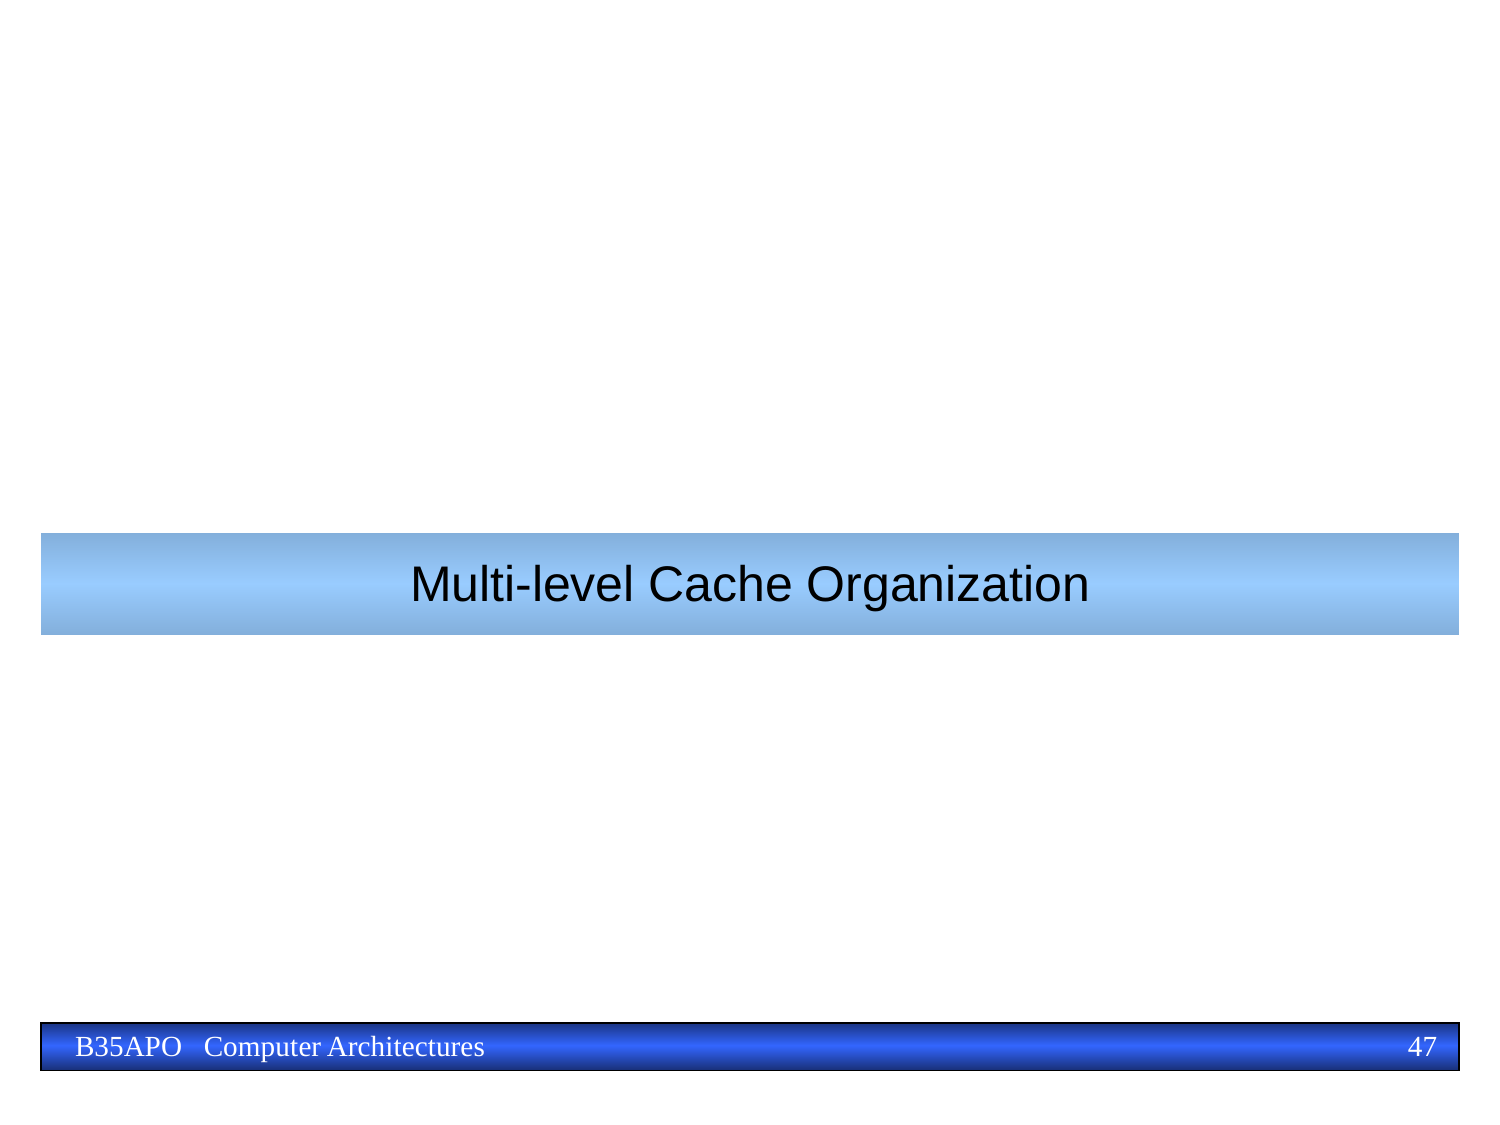

# Multi-level Cache Organization
B35APO Computer Architectures
47